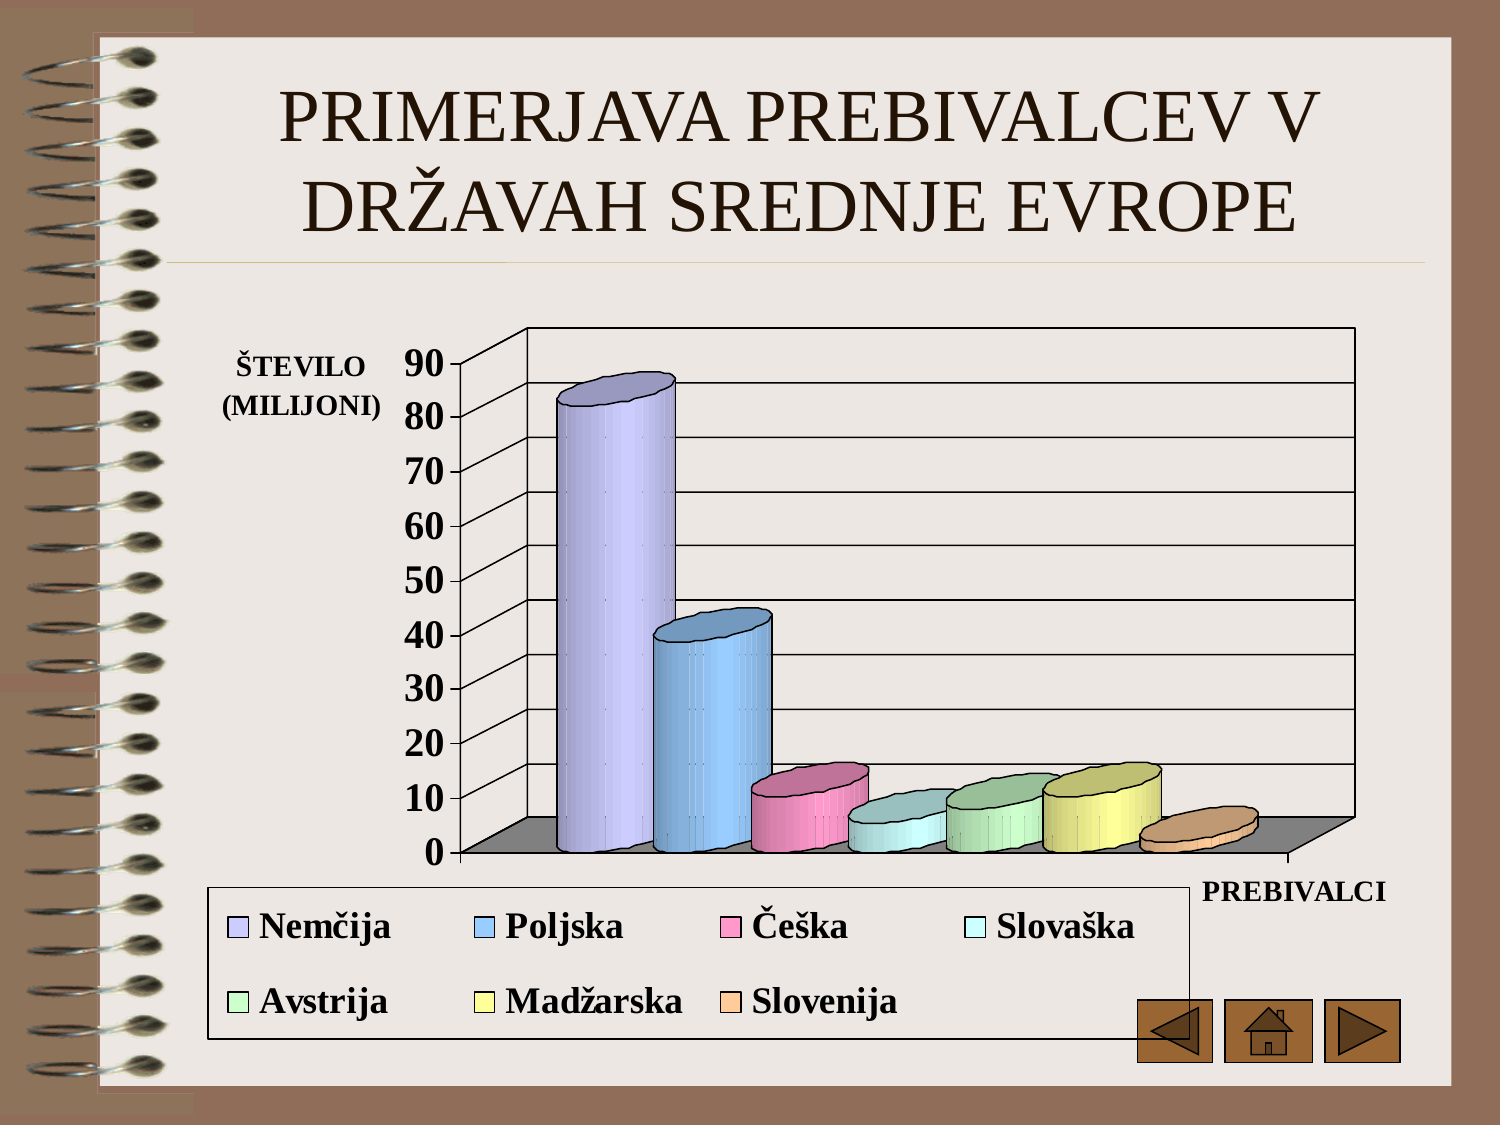

# PRIMERJAVA PREBIVALCEV V DRŽAVAH SREDNJE EVROPE